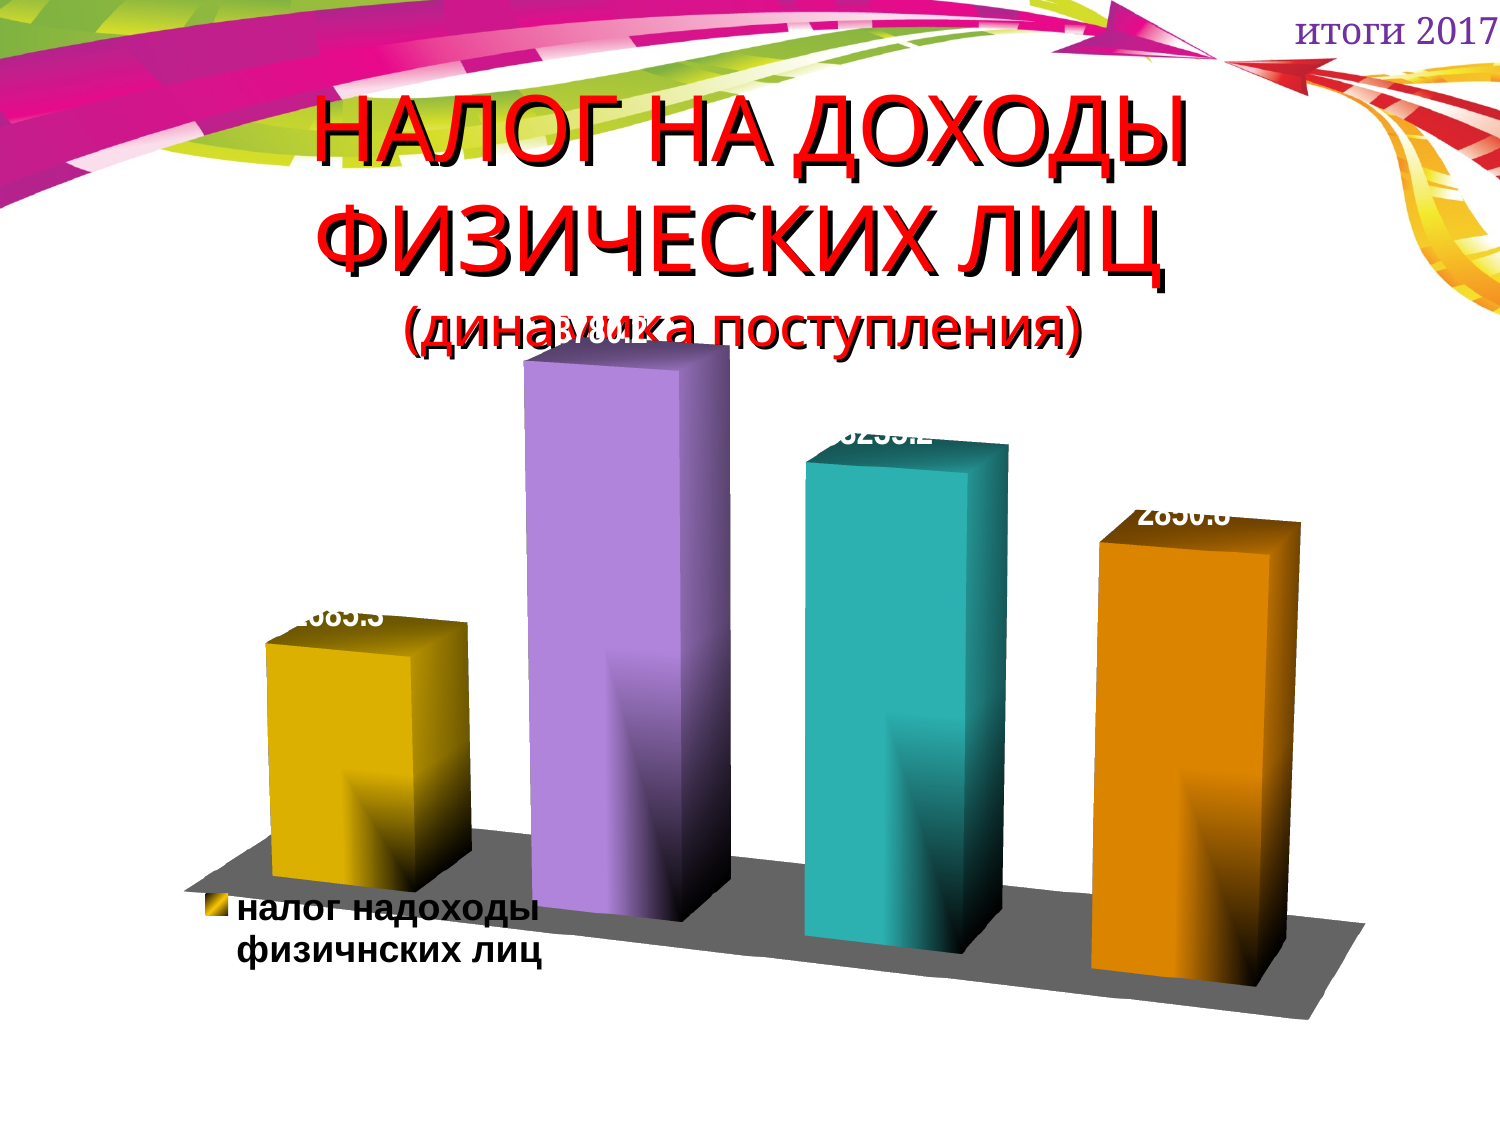

итоги 2017
# НАЛОГ НА ДОХОДЫ ФИЗИЧЕСКИХ ЛИЦ (динамика поступления)
[unsupported chart]